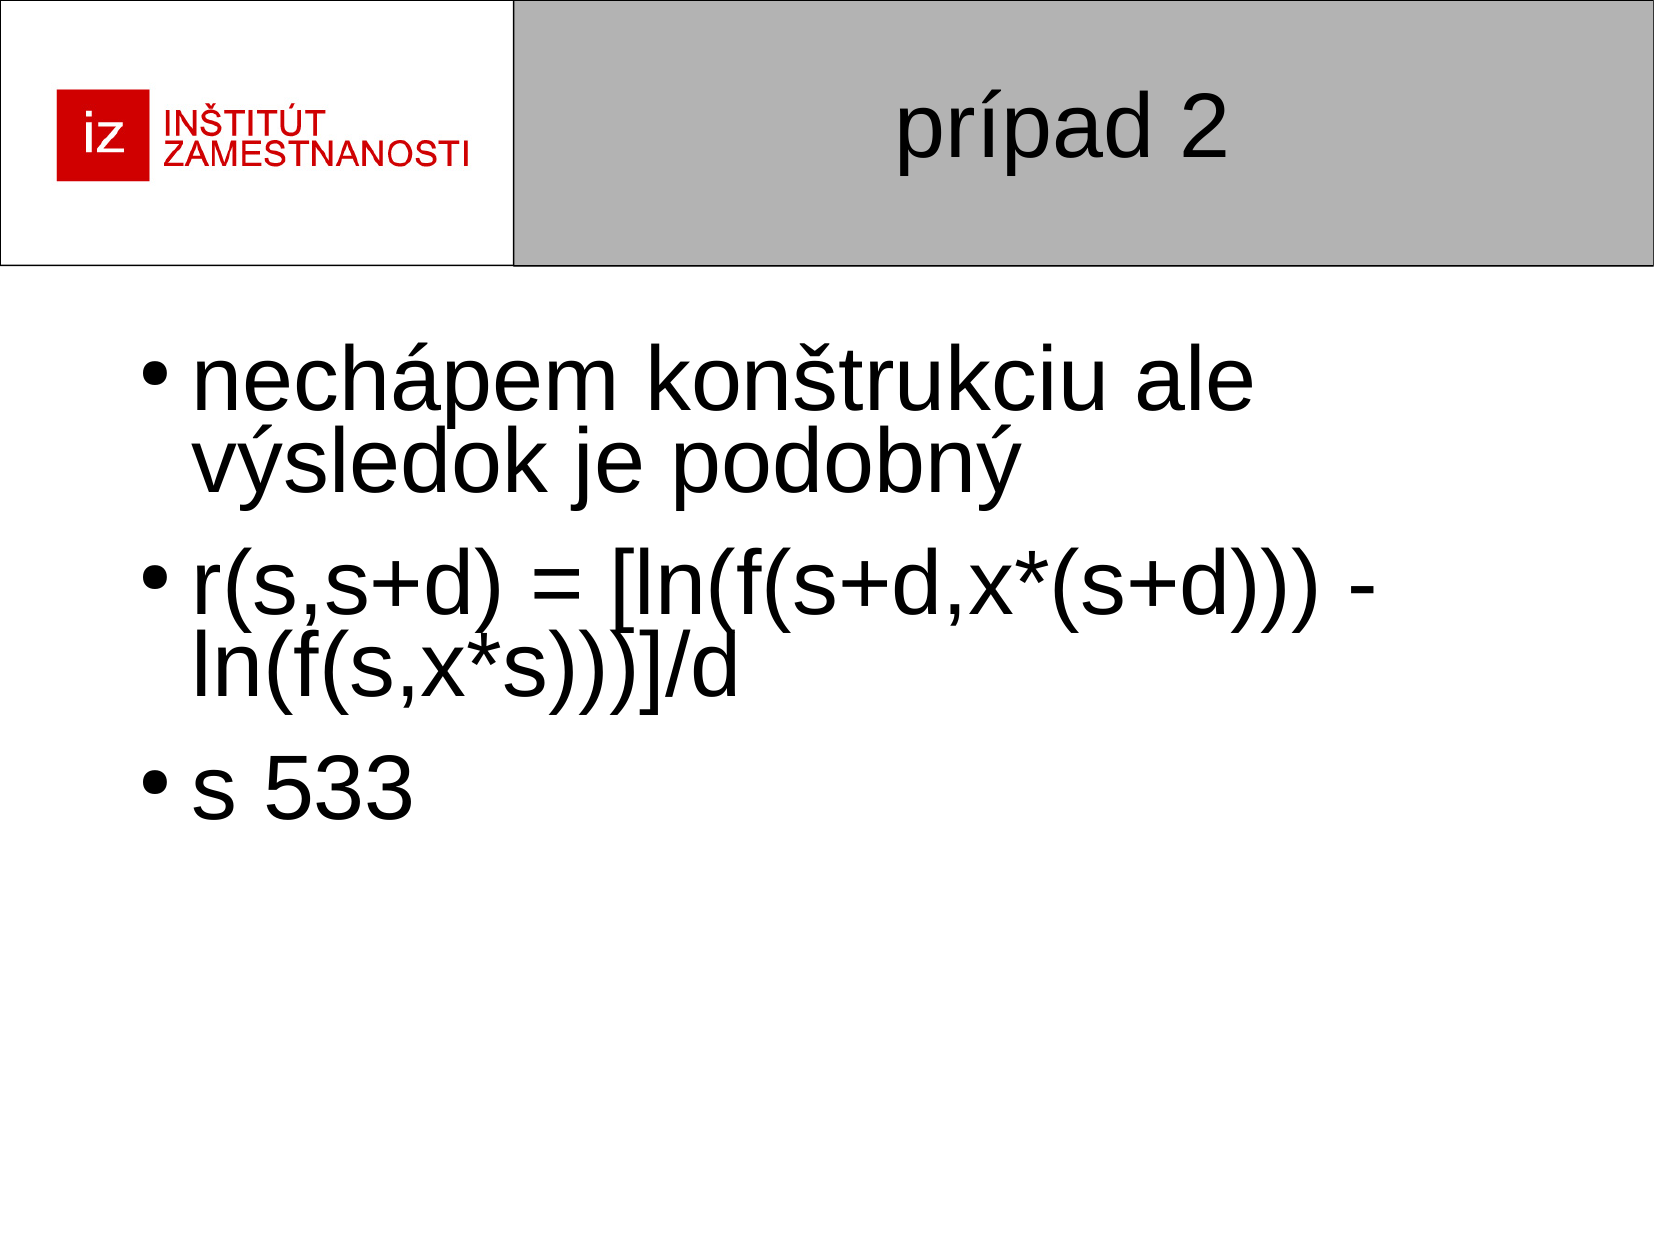

# prípad 2
nechápem konštrukciu ale výsledok je podobný
r(s,s+d) = [ln(f(s+d,x*(s+d))) - ln(f(s,x*s)))]/d
s 533